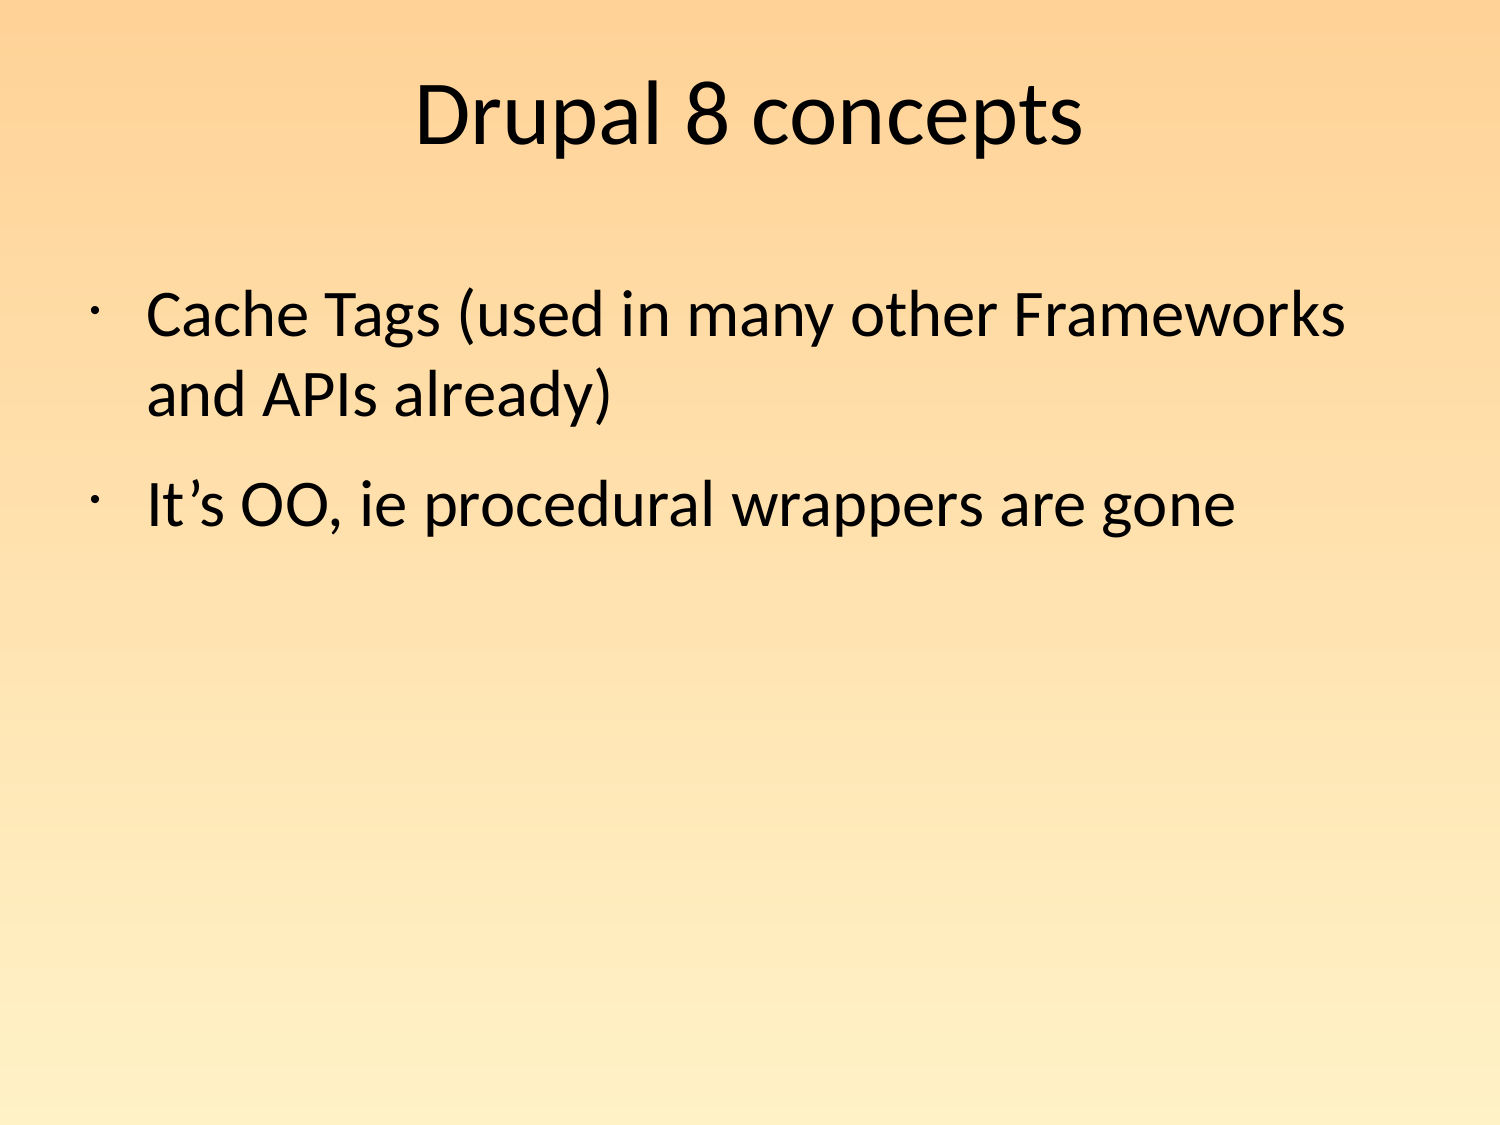

# Drupal 8 concepts
Cache Tags (used in many other Frameworks and APIs already)
It’s OO, ie procedural wrappers are gone